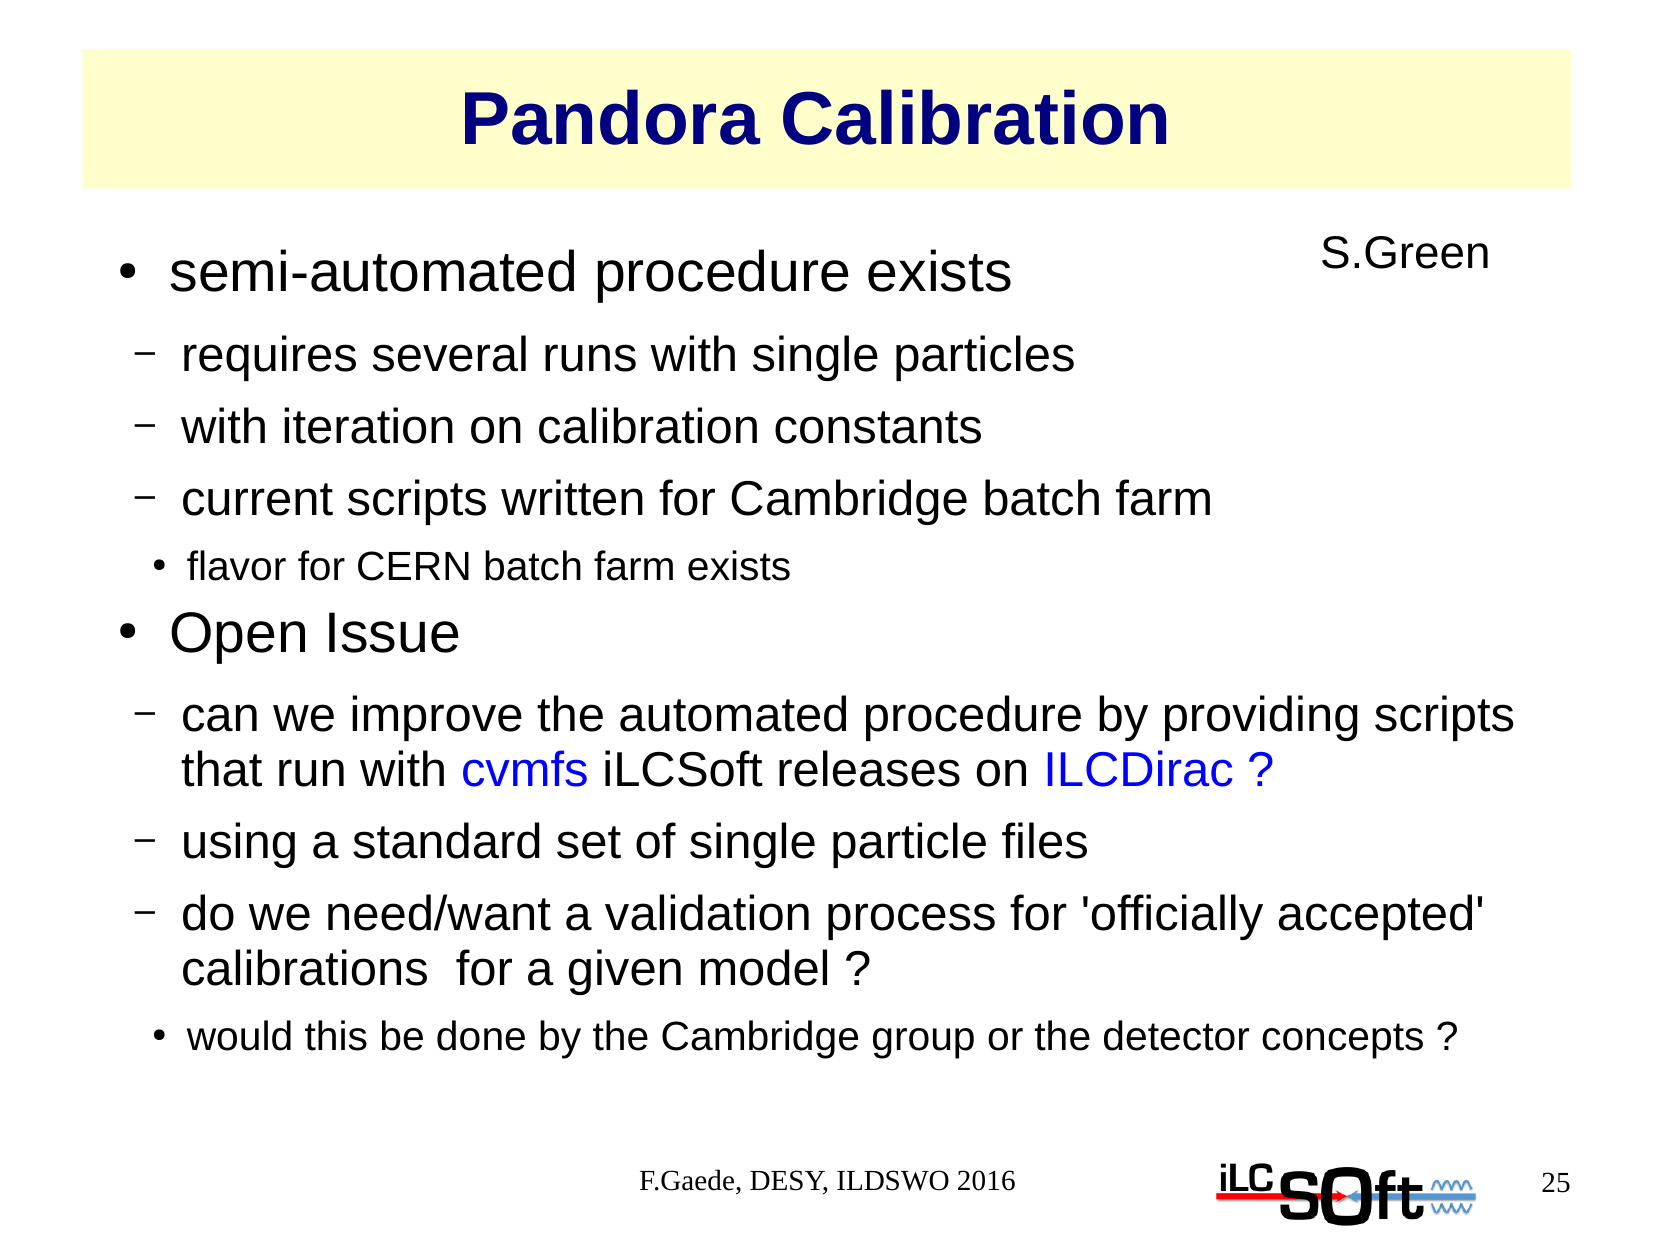

# Pandora Calibration
S.Green
semi-automated procedure exists
requires several runs with single particles
with iteration on calibration constants
current scripts written for Cambridge batch farm
flavor for CERN batch farm exists
Open Issue
can we improve the automated procedure by providing scripts that run with cvmfs iLCSoft releases on ILCDirac ?
using a standard set of single particle files
do we need/want a validation process for 'officially accepted' calibrations for a given model ?
would this be done by the Cambridge group or the detector concepts ?
25